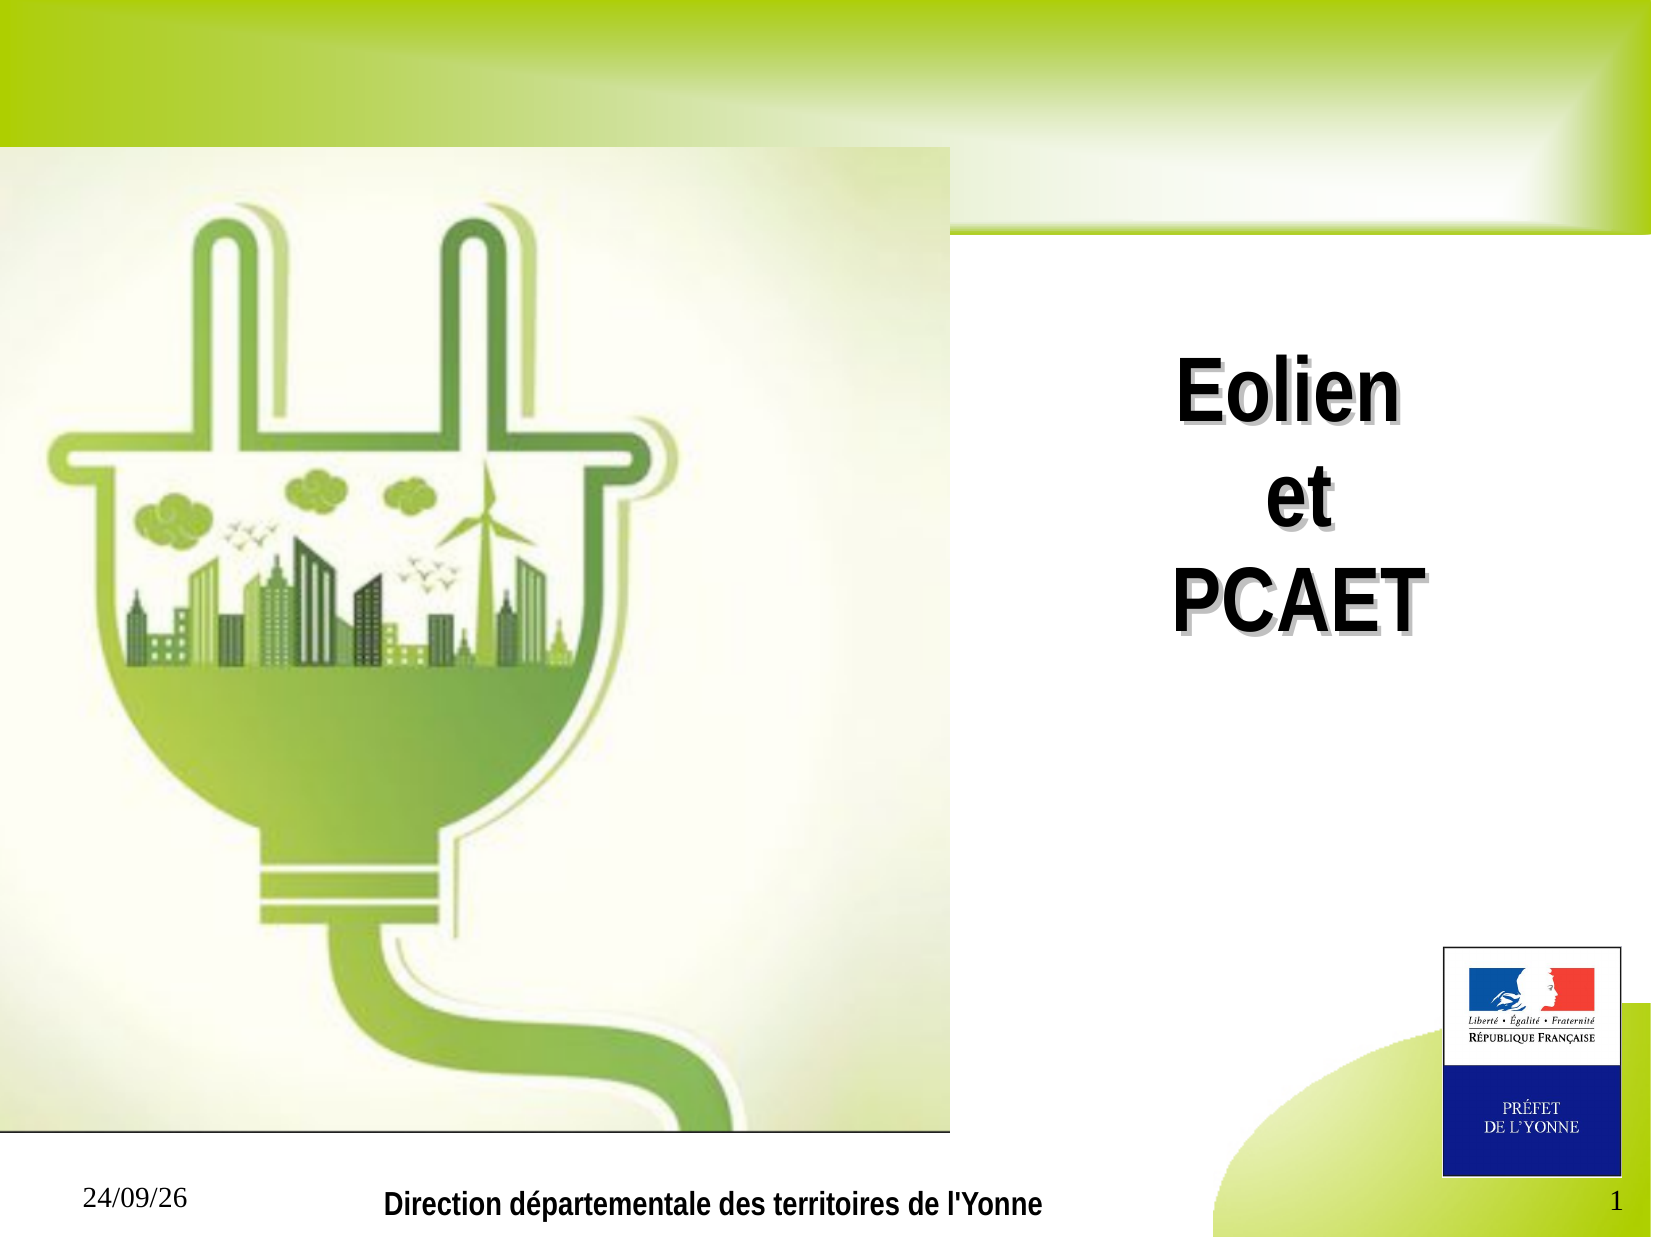

Eolien
et
PCAET
#
Direction départementale des territoires de l'Yonne
1